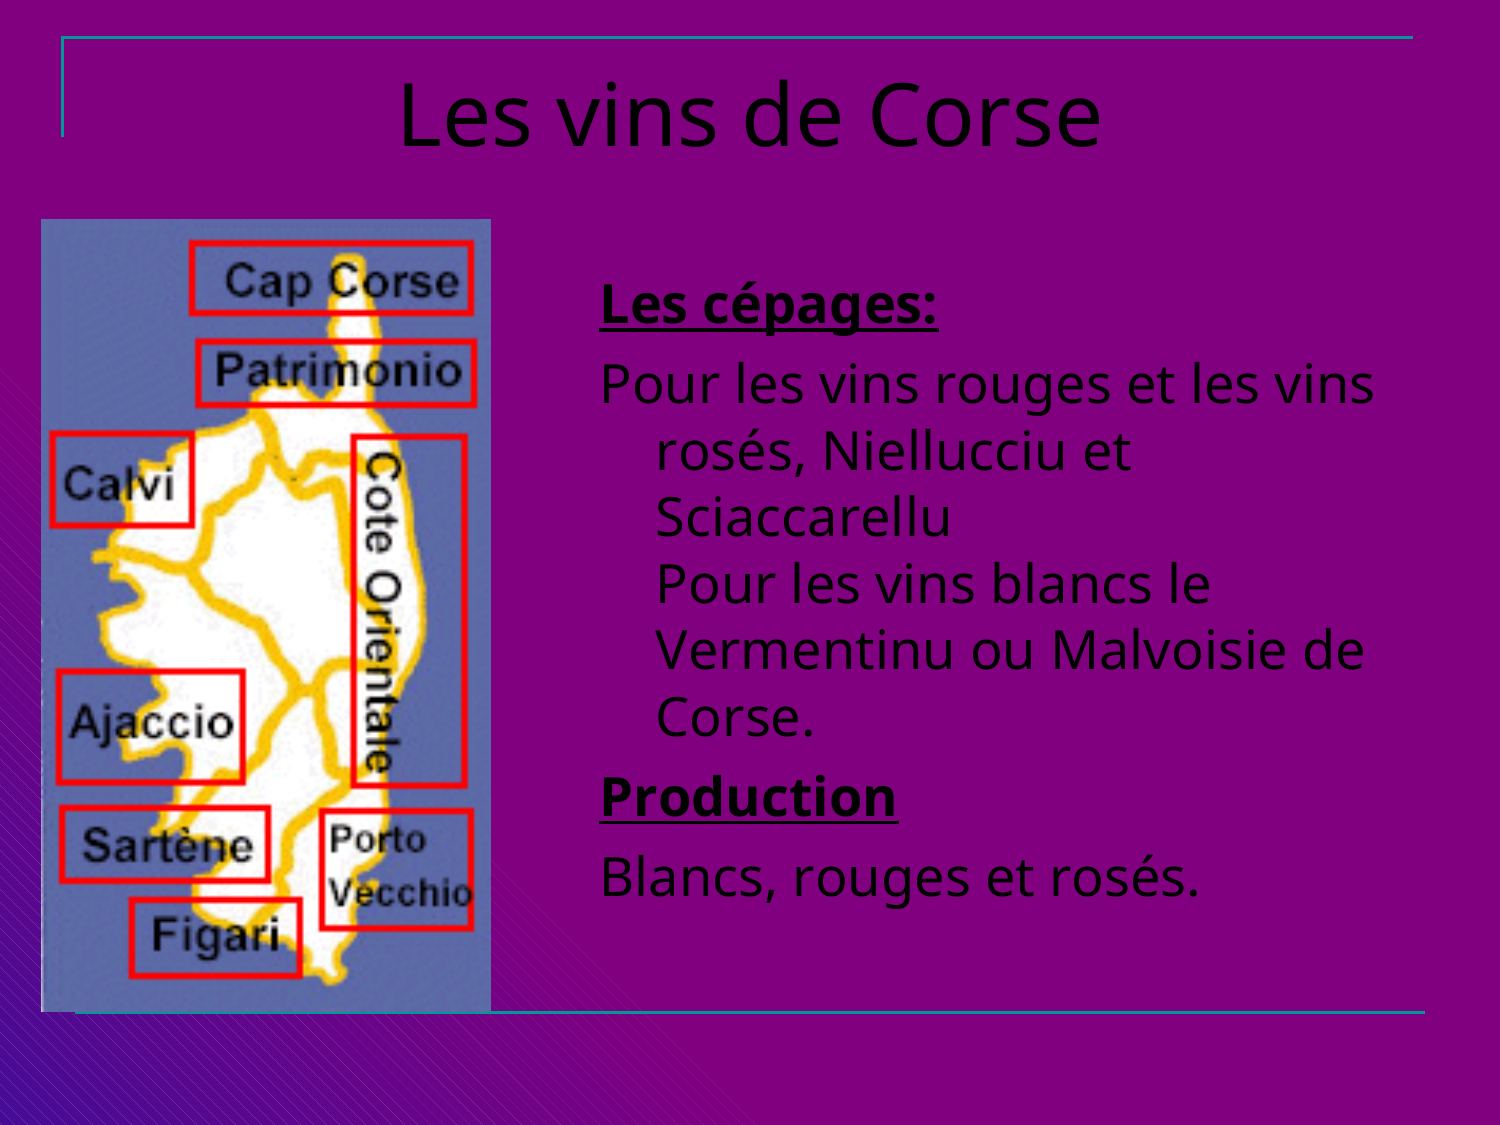

# Les vins de Corse
Les cépages:
Pour les vins rouges et les vins rosés, Niellucciu et Sciaccarellu
Pour les vins blancs le Vermentinu ou Malvoisie de Corse.
Production
Blancs, rouges et rosés.